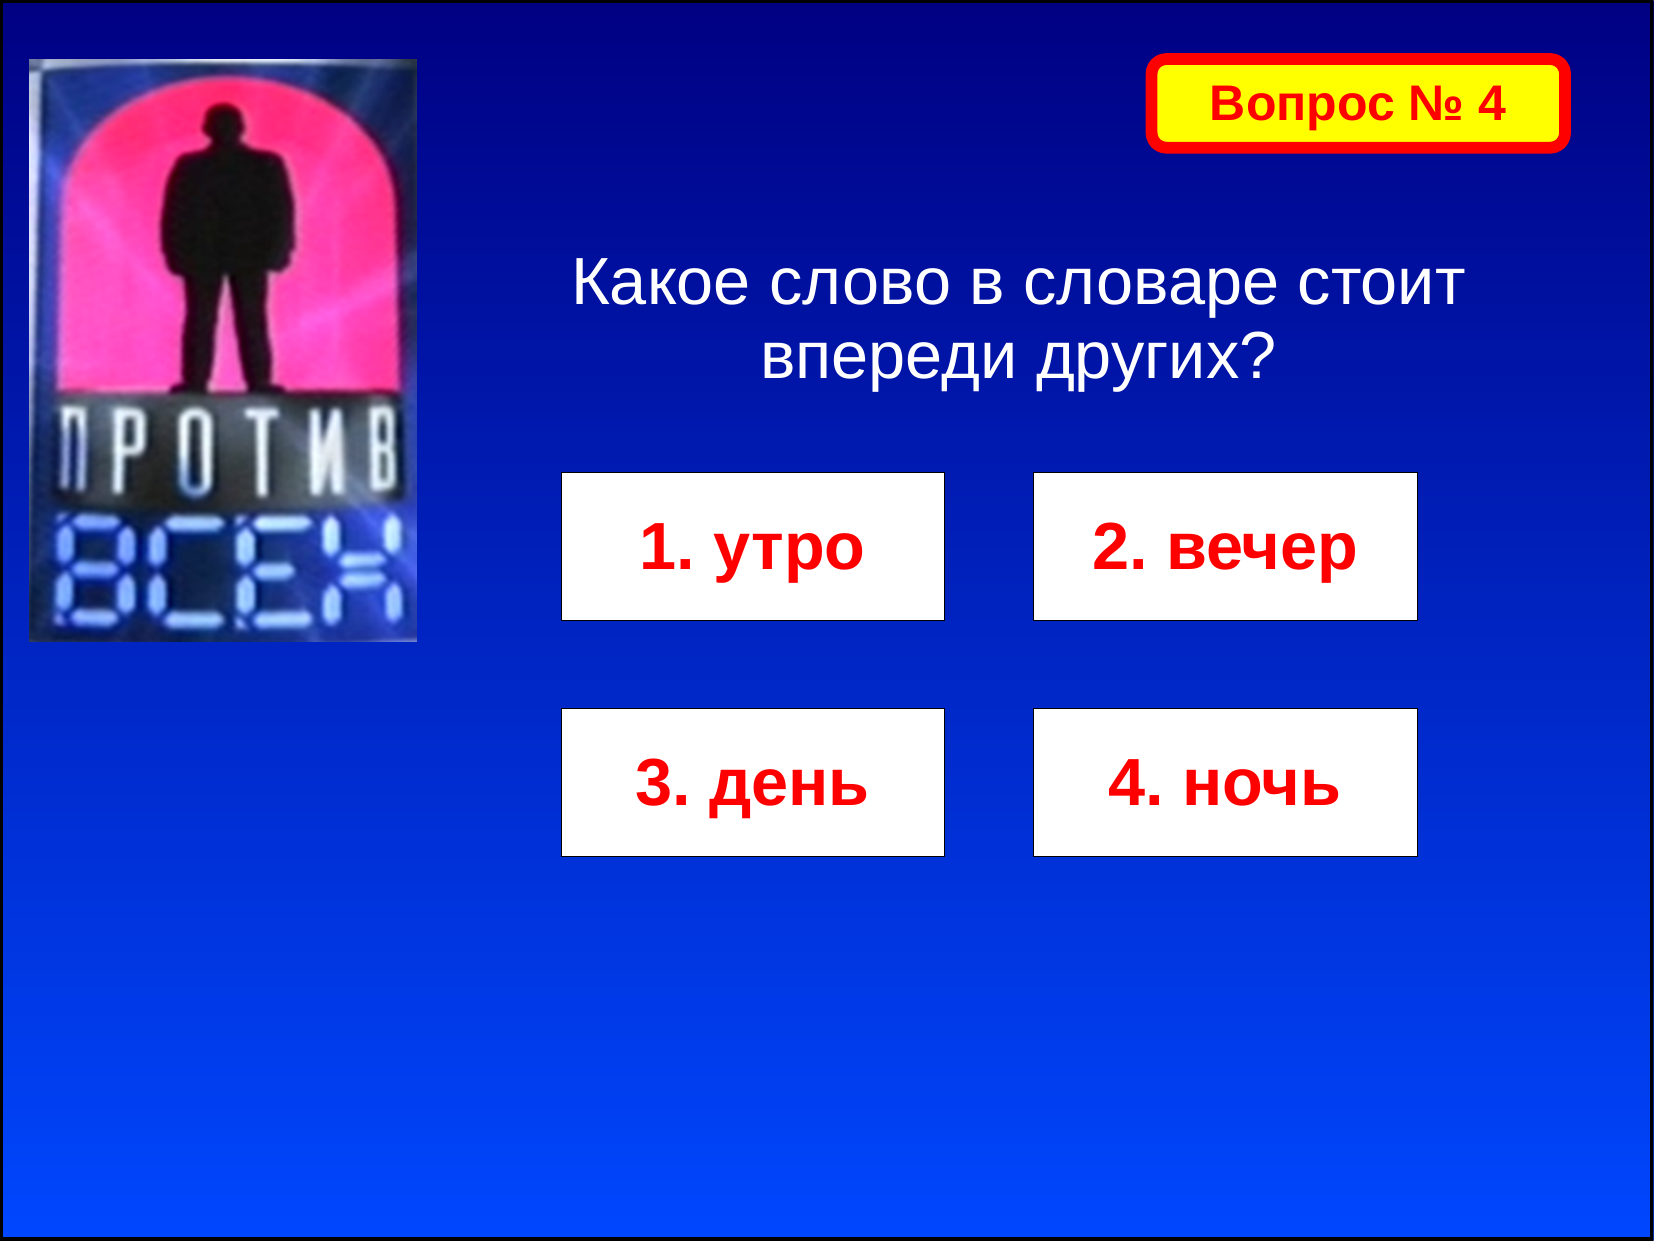

Вопрос № 4
Какое слово в словаре стоит впереди других?
1. утро
2. вечер
3. день
4. ночь